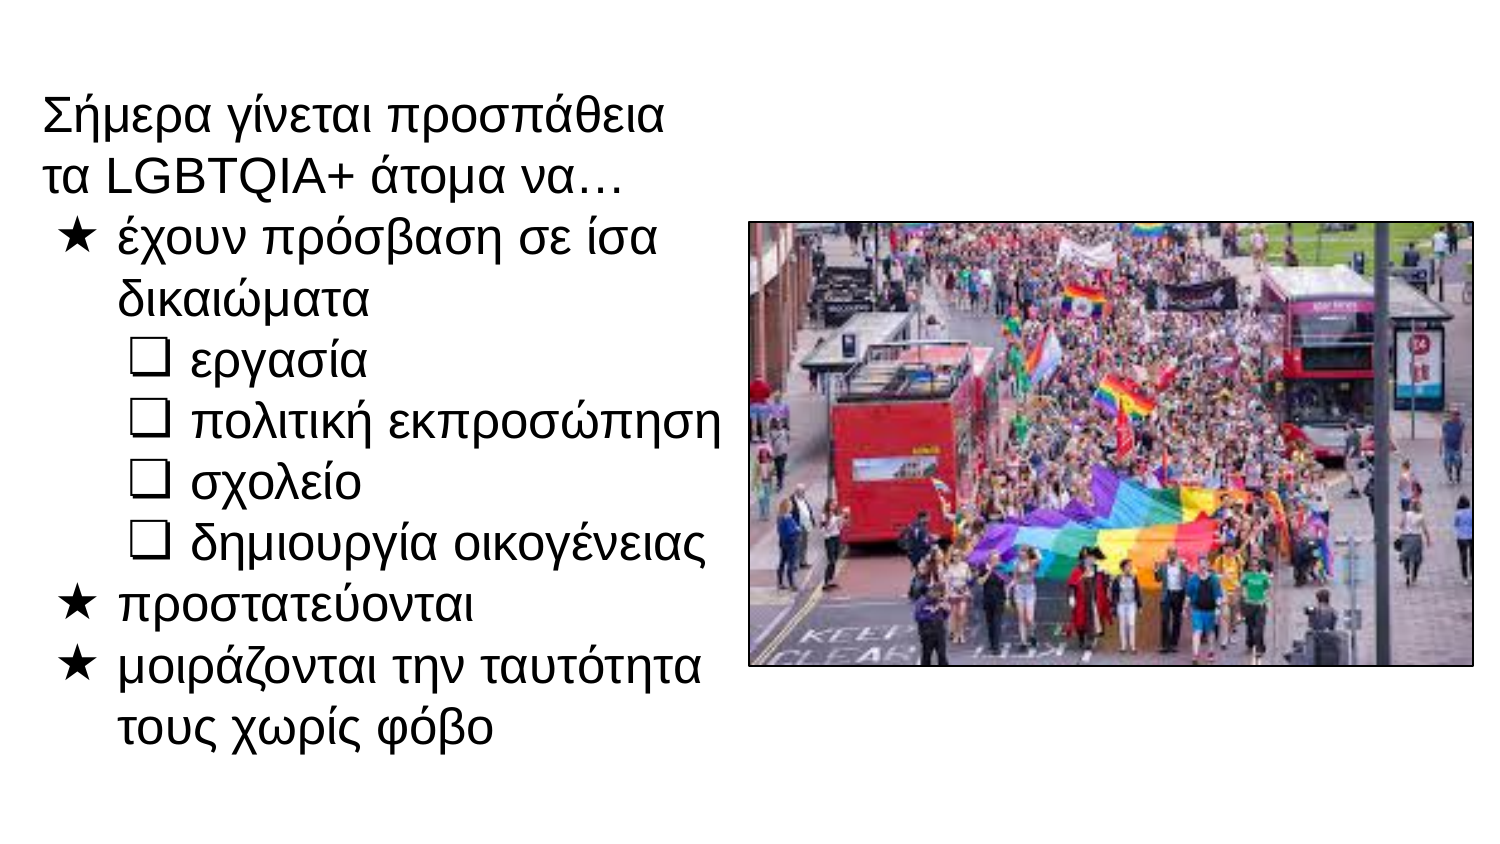

Σήμερα γίνεται προσπάθεια τα LGBTQIA+ άτομα να…
έχουν πρόσβαση σε ίσα δικαιώματα
εργασία
πολιτική εκπροσώπηση
σχολείο
δημιουργία οικογένειας
προστατεύονται
μοιράζονται την ταυτότητα τους χωρίς φόβο